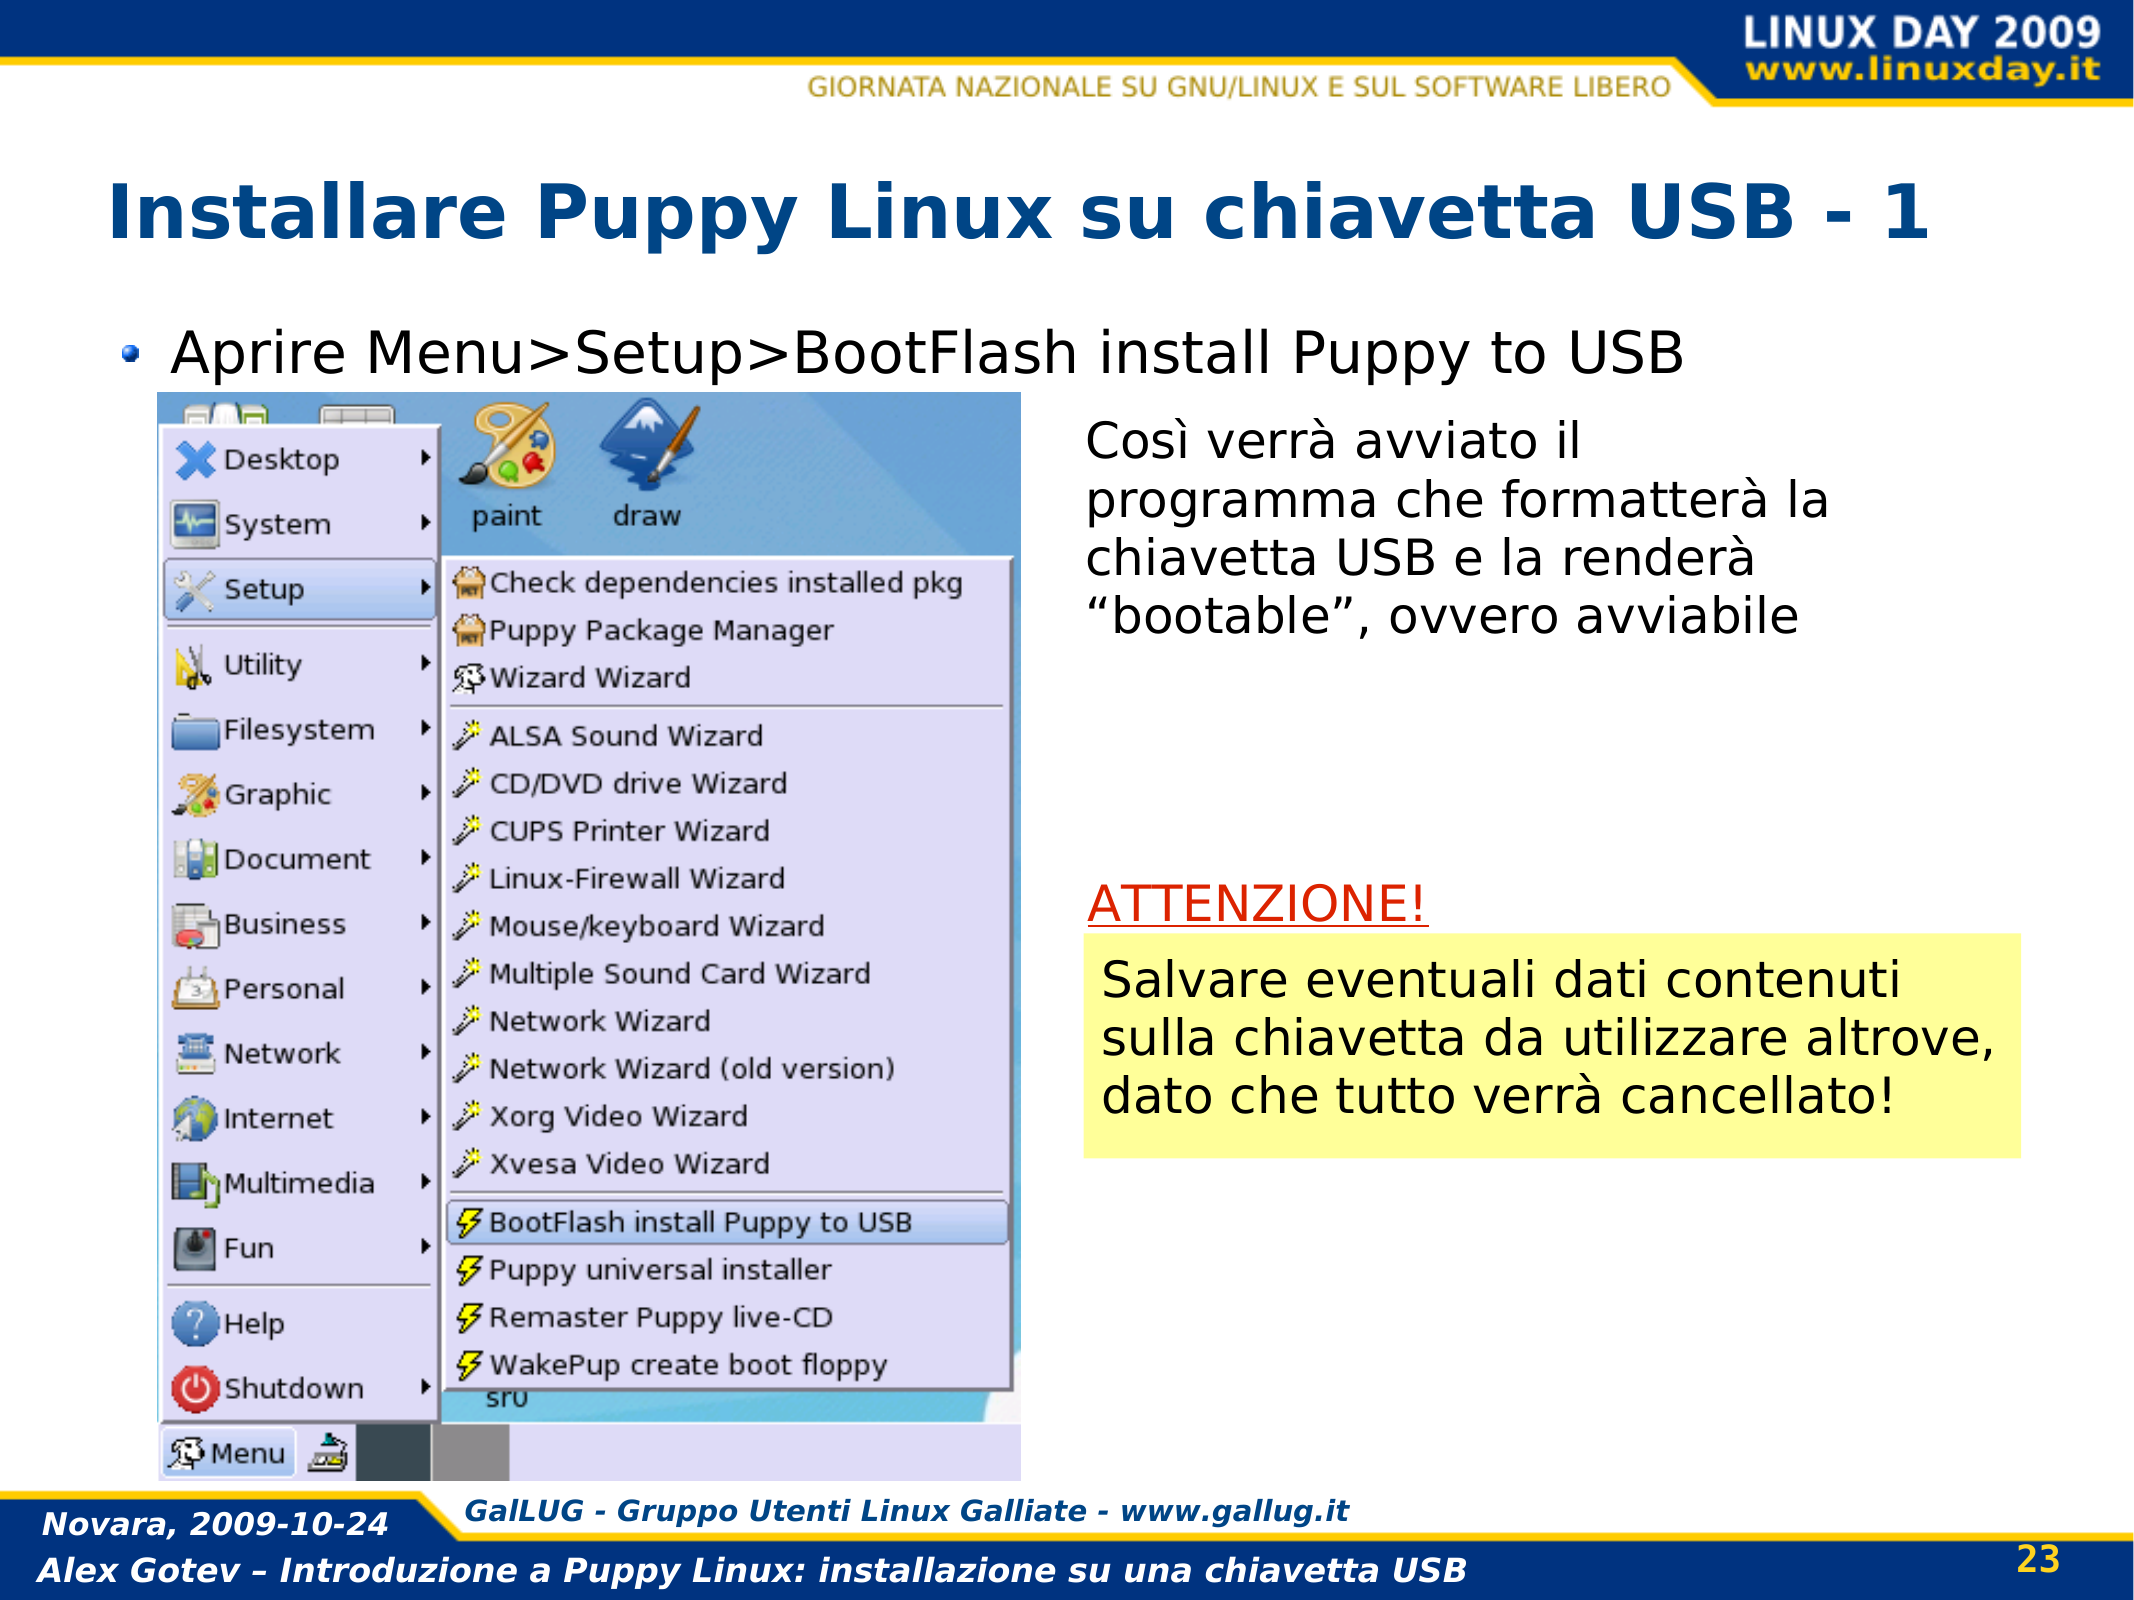

# Installare Puppy Linux su chiavetta USB - 1
Aprire Menu>Setup>BootFlash install Puppy to USB
Così verrà avviato il programma che formatterà la chiavetta USB e la renderà “bootable”, ovvero avviabile
ATTENZIONE!
Salvare eventuali dati contenuti sulla chiavetta da utilizzare altrove, dato che tutto verrà cancellato!